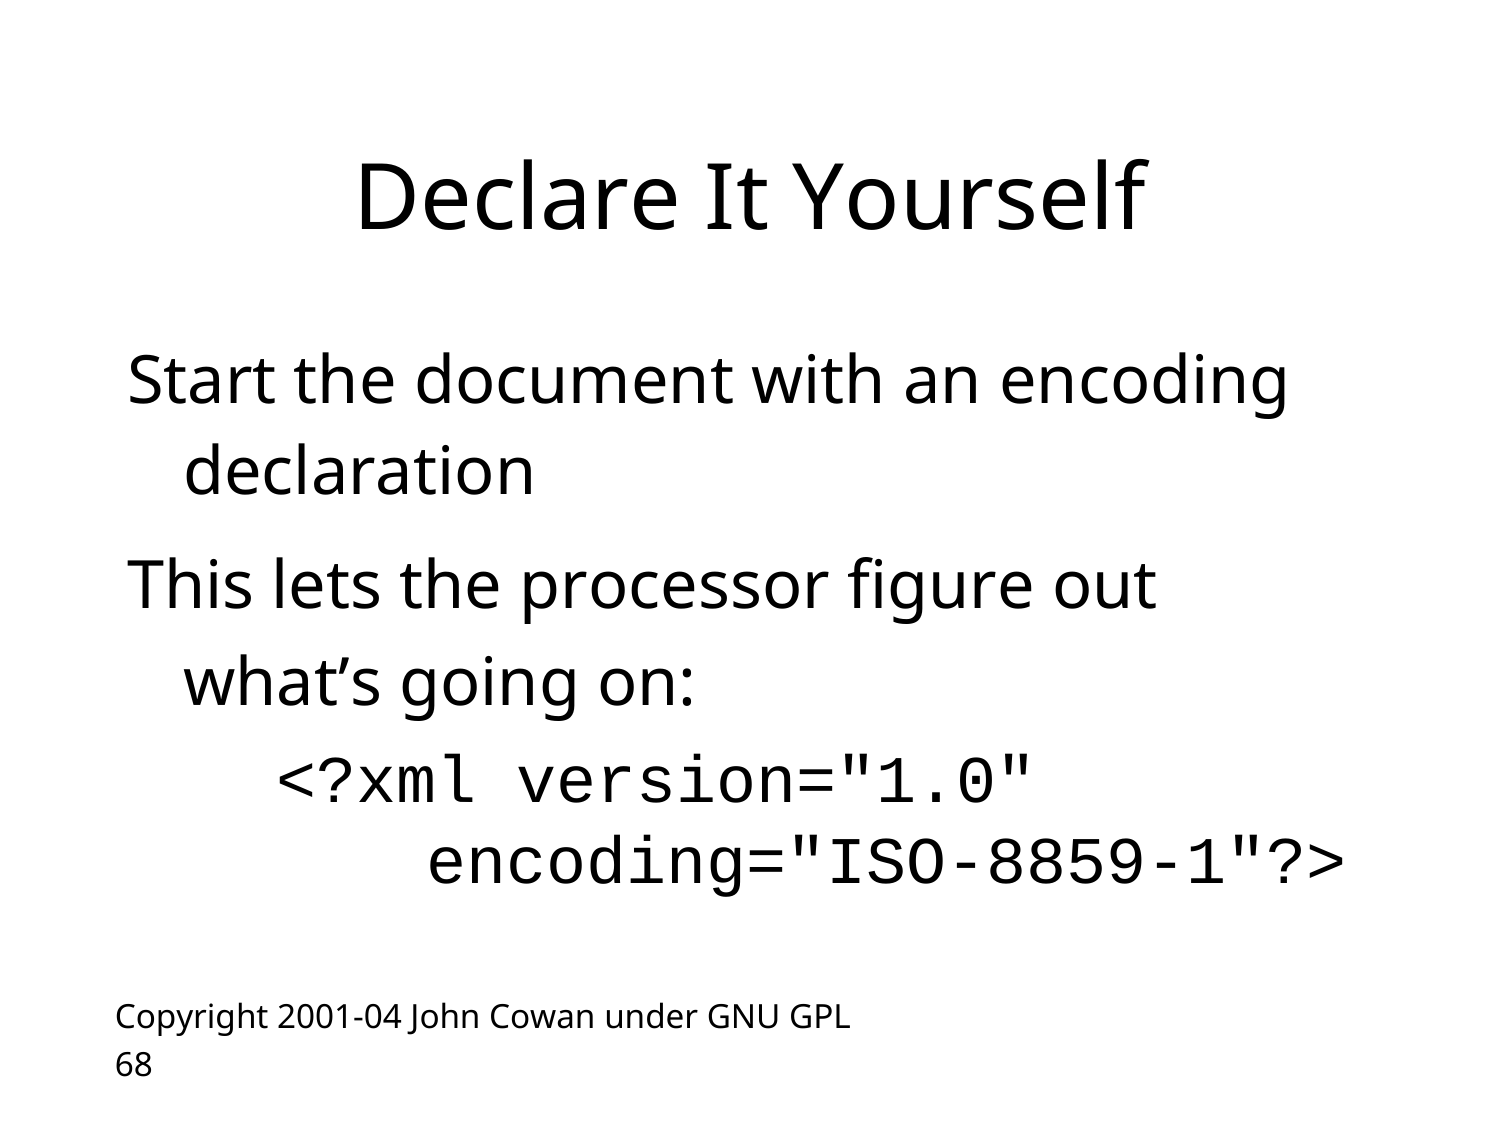

# Declare It Yourself
Start the document with an encoding declaration
This lets the processor figure out what’s going on:
	<?xml version="1.0"
		encoding="ISO-8859-1"?>